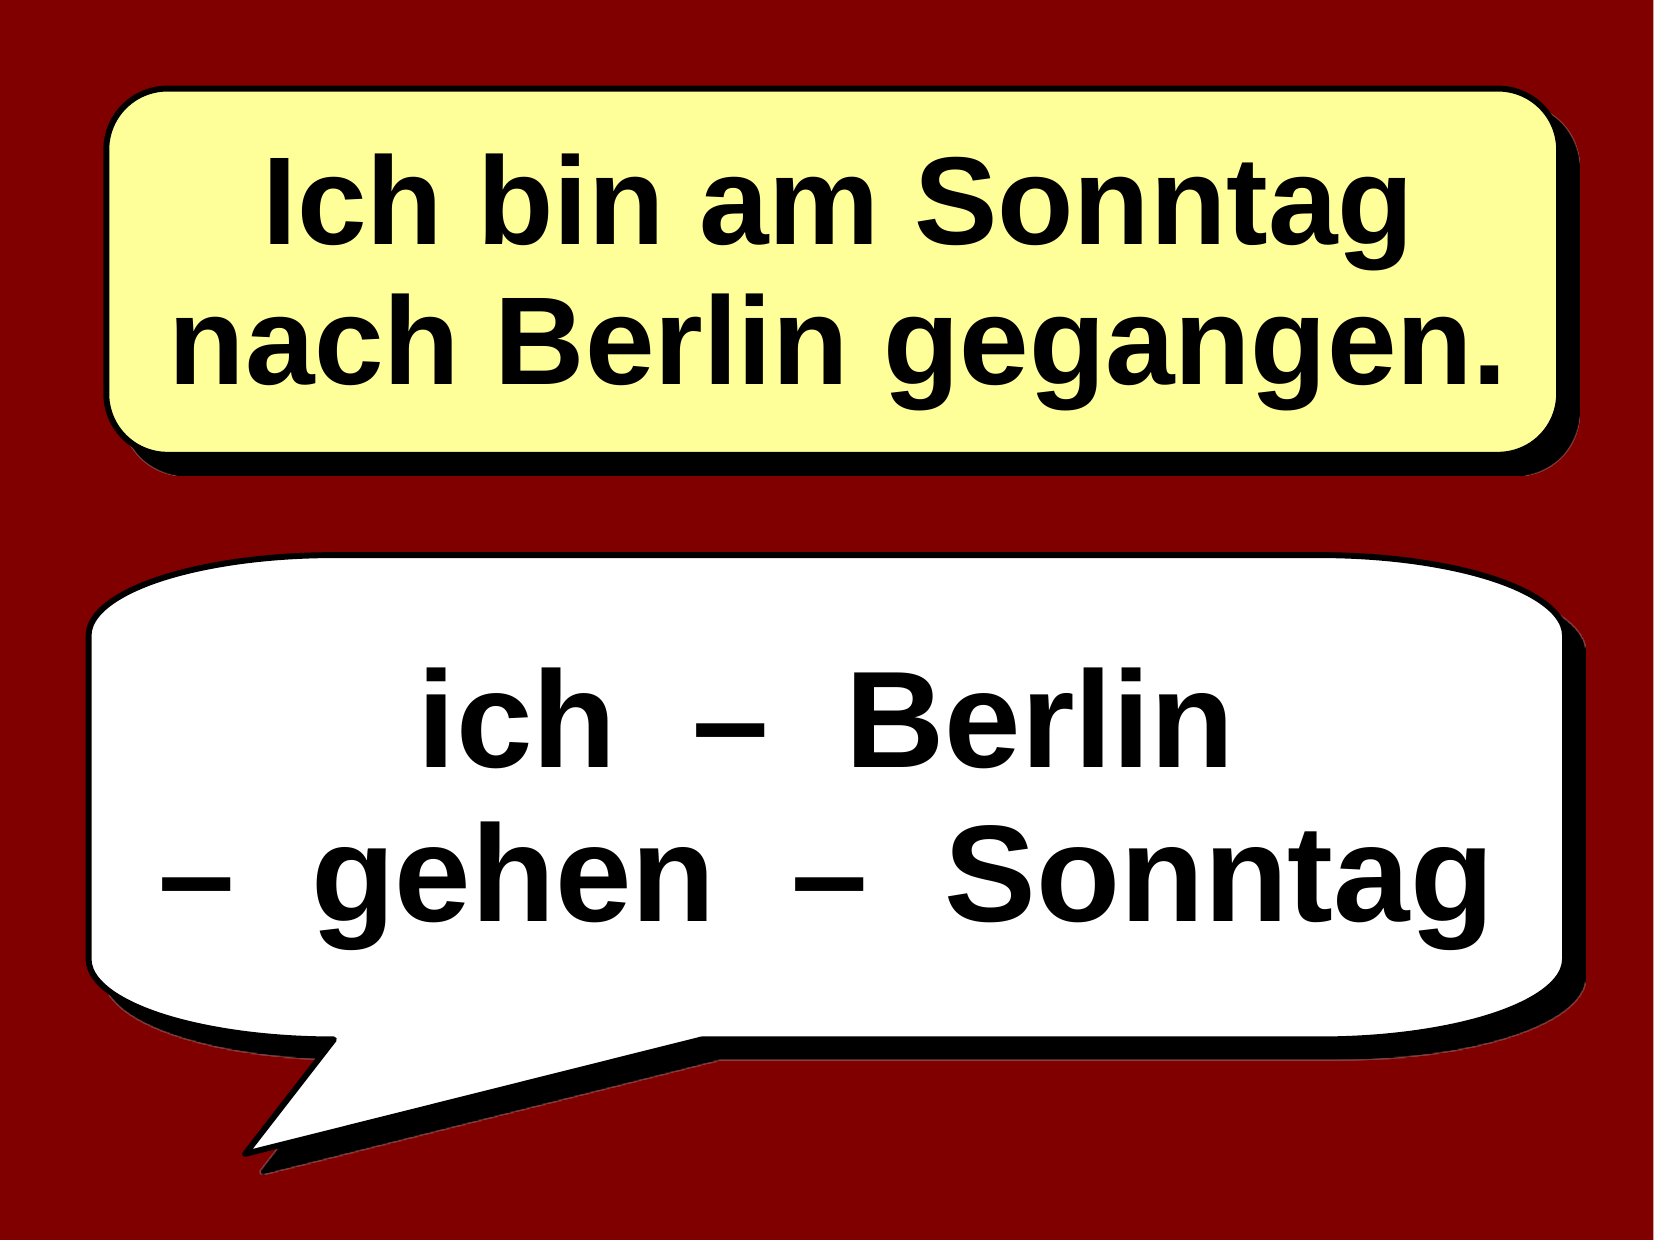

Ich bin am Sonntag
nach Berlin gegangen.
ich – Berlin
– gehen – Sonntag